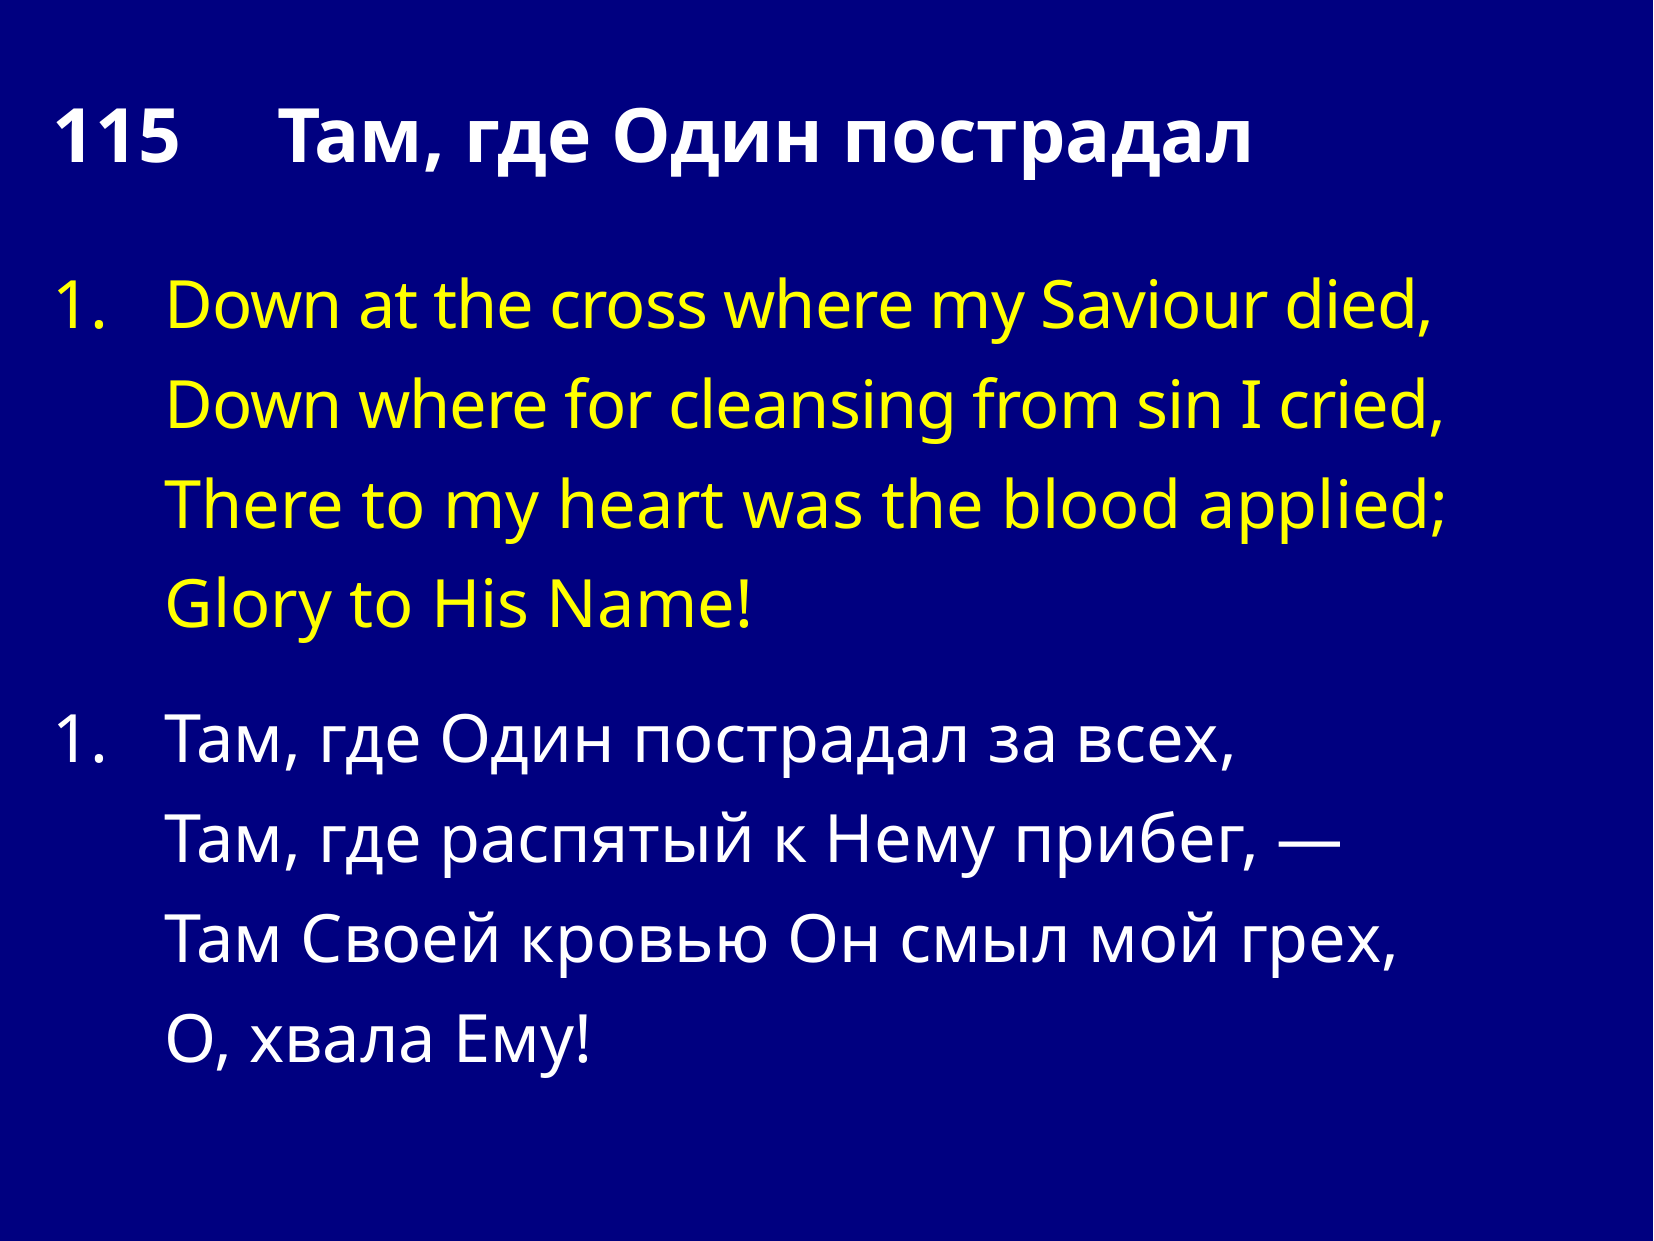

115	Там, где Один пострадал
1.	Down at the cross where my Saviour died,
	Down where for cleansing from sin I cried,
	There to my heart was the blood applied;
	Glory to His Name!
1.	Там, где Один пострадал за всех,
	Там, где распятый к Нему прибег, —
	Там Своей кровью Он смыл мой грех,
	О, хвала Ему!